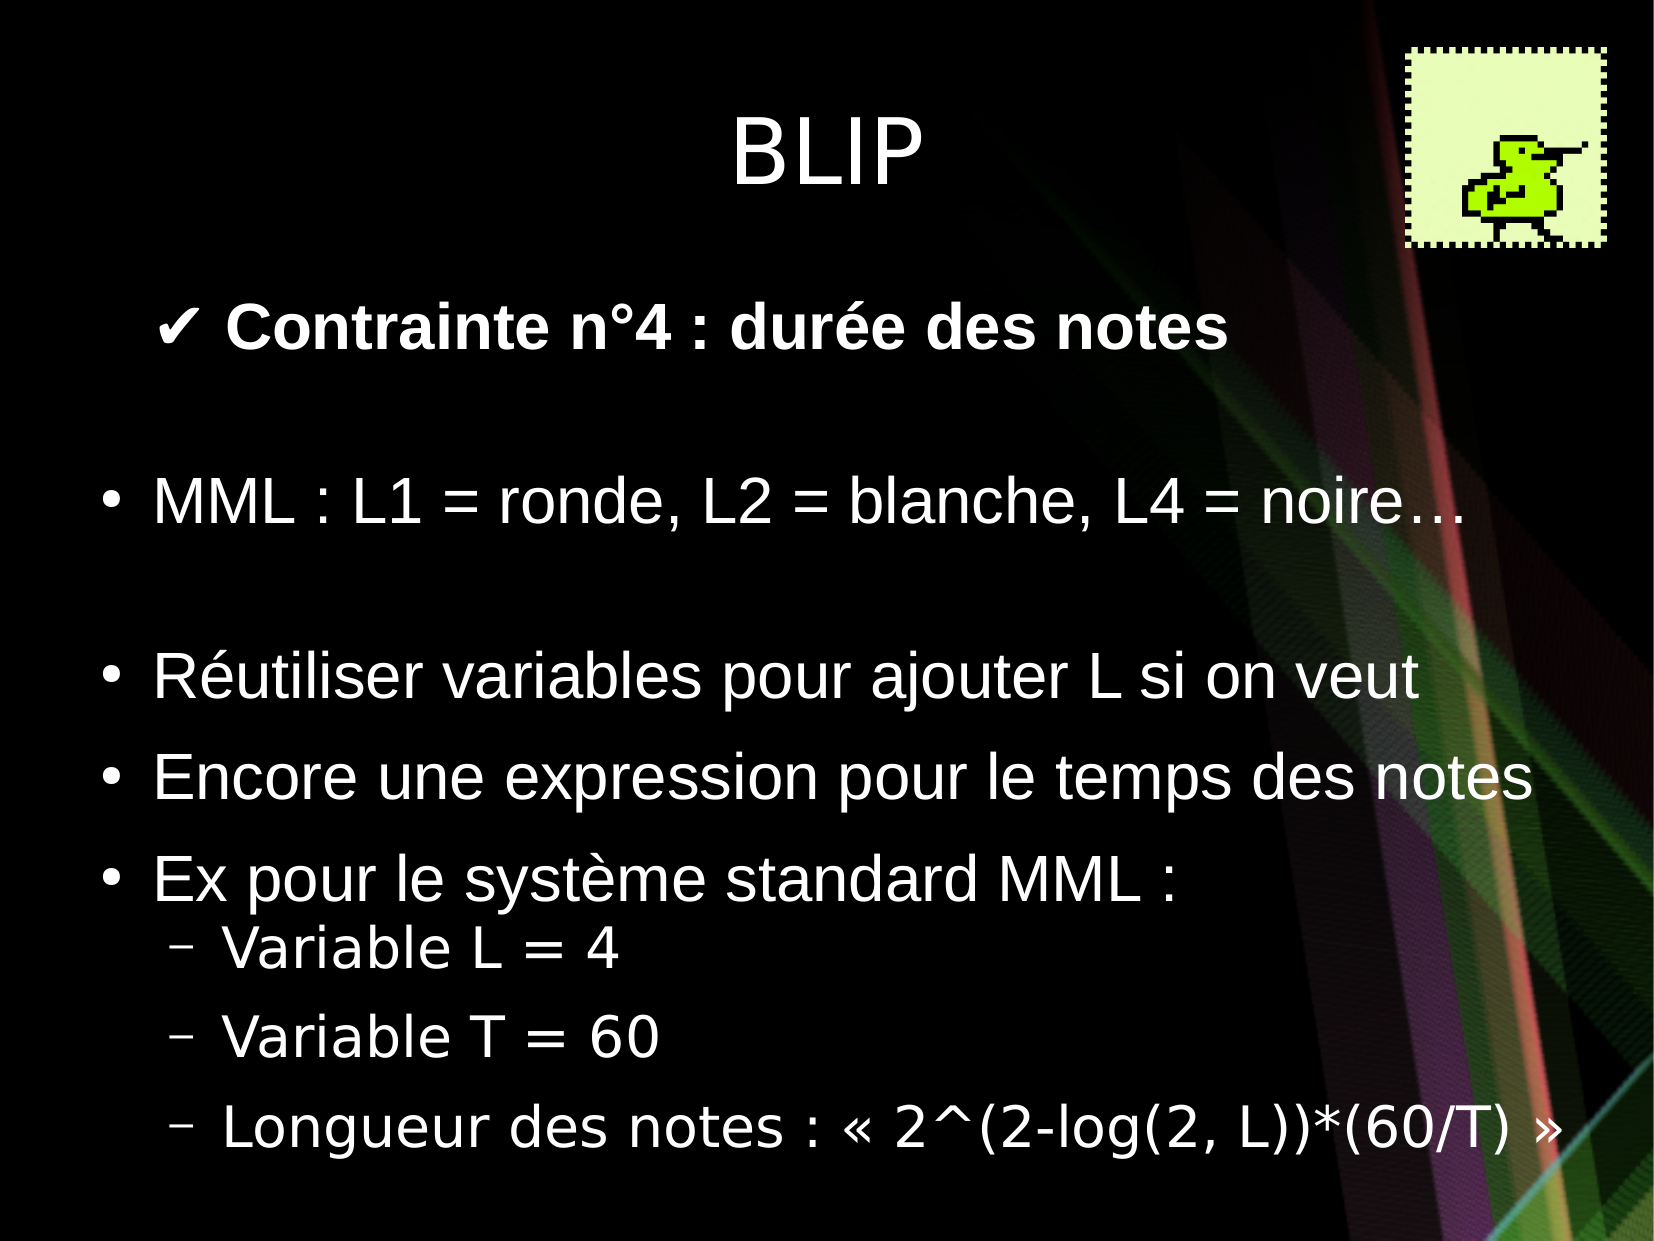

# BLIP
✔️ Contrainte n°4 : durée des notes
MML : L1 = ronde, L2 = blanche, L4 = noire…
Réutiliser variables pour ajouter L si on veut
Encore une expression pour le temps des notes
Ex pour le système standard MML :
Variable L = 4
Variable T = 60
Longueur des notes : « 2^(2-log(2, L))*(60/T) »